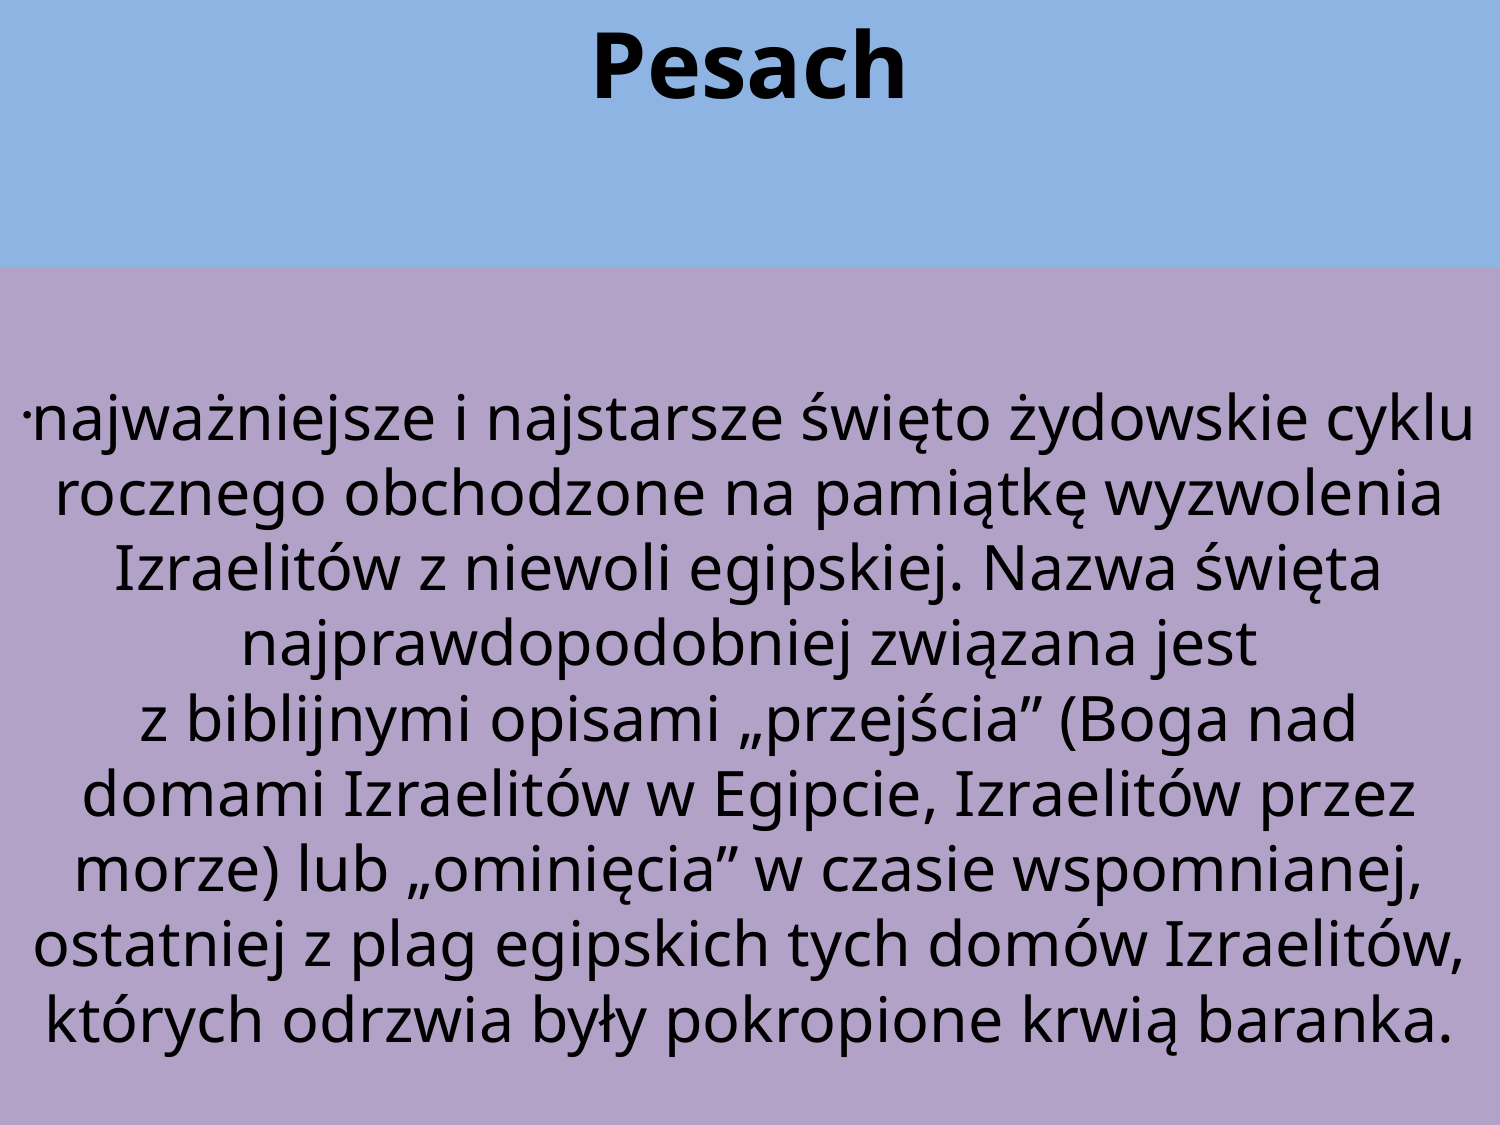

# Pesach
najważniejsze i najstarsze święto żydowskie cyklu rocznego obchodzone na pamiątkę wyzwolenia Izraelitów z niewoli egipskiej. Nazwa święta najprawdopodobniej związana jest z biblijnymi opisami „przejścia” (Boga nad domami Izraelitów w Egipcie, Izraelitów przez morze) lub „ominięcia” w czasie wspomnianej, ostatniej z plag egipskich tych domów Izraelitów, których odrzwia były pokropione krwią baranka.